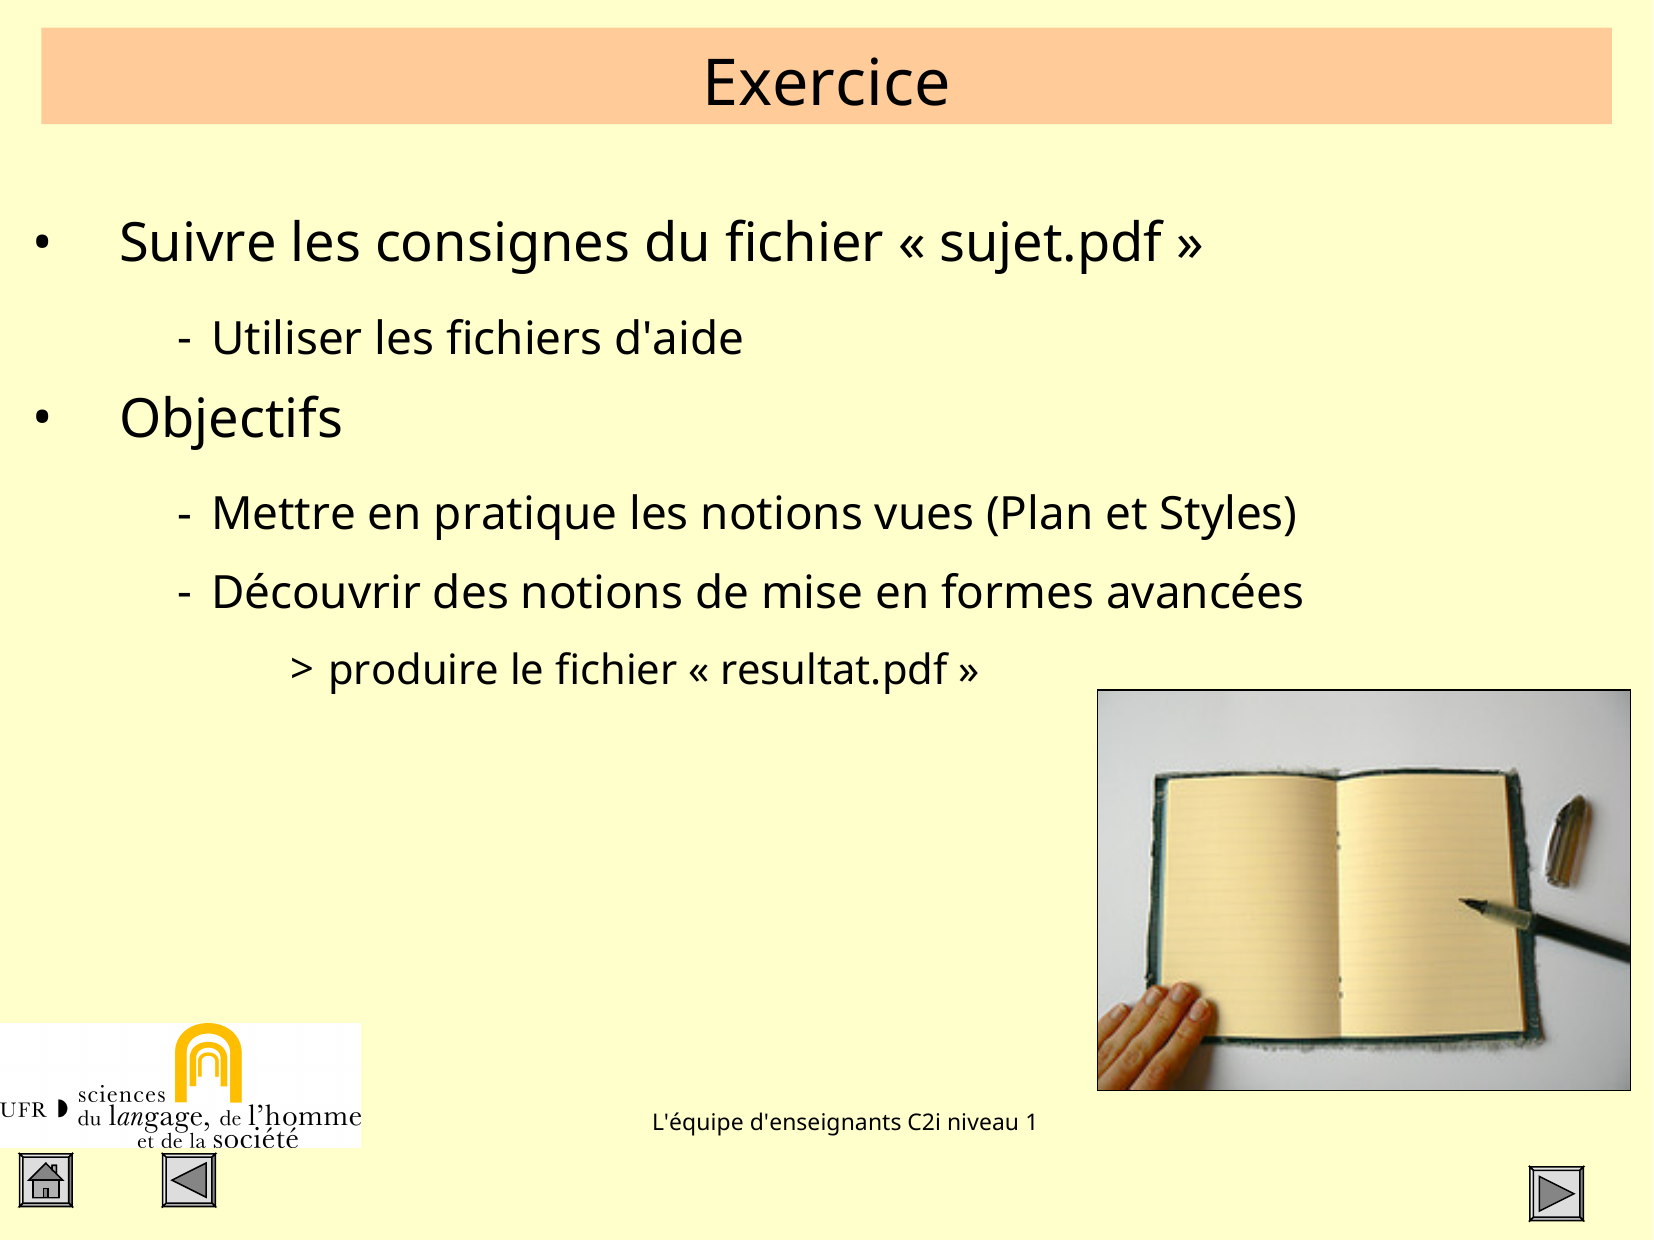

# Exercice
Suivre les consignes du fichier « sujet.pdf »
Utiliser les fichiers d'aide
Objectifs
Mettre en pratique les notions vues (Plan et Styles)
Découvrir des notions de mise en formes avancées
produire le fichier « resultat.pdf »